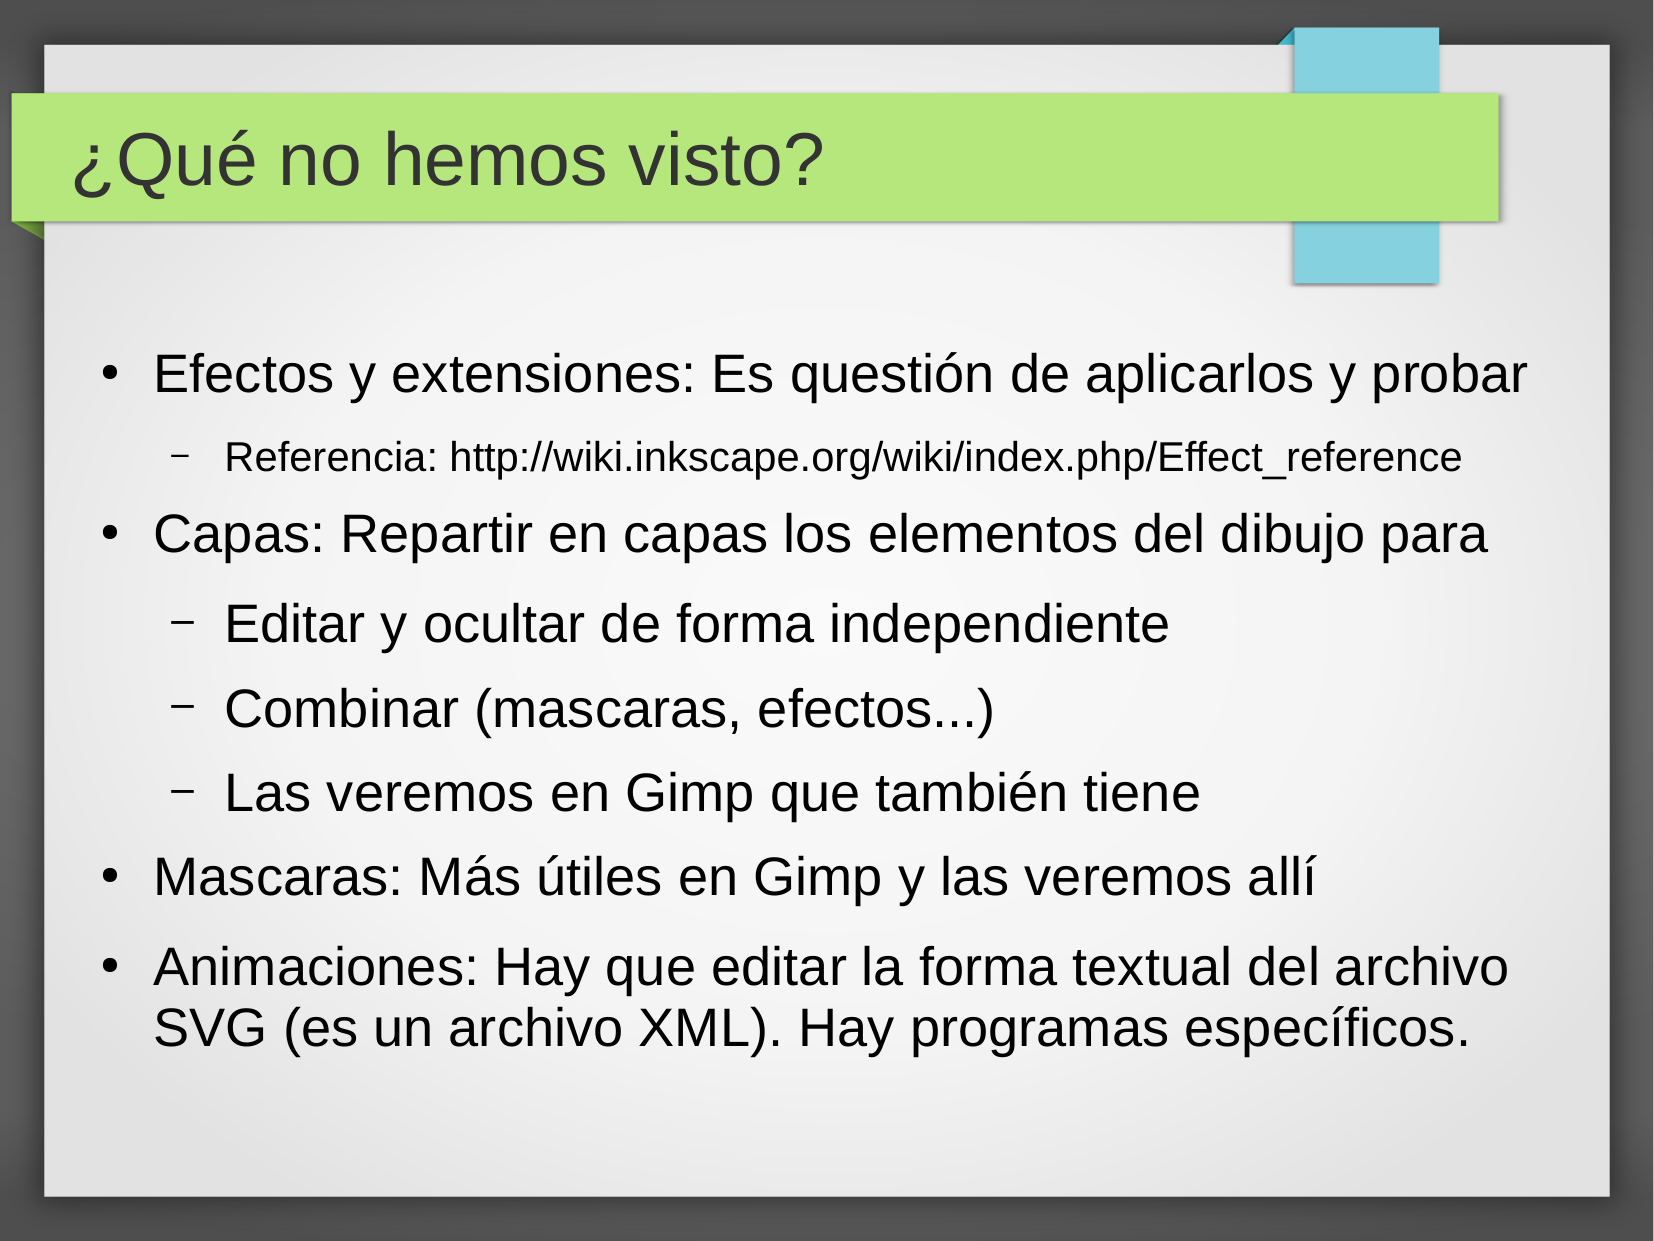

# ¿Qué no hemos visto?
Efectos y extensiones: Es questión de aplicarlos y probar
Referencia: http://wiki.inkscape.org/wiki/index.php/Effect_reference
Capas: Repartir en capas los elementos del dibujo para
Editar y ocultar de forma independiente
Combinar (mascaras, efectos...)
Las veremos en Gimp que también tiene
Mascaras: Más útiles en Gimp y las veremos allí
Animaciones: Hay que editar la forma textual del archivo SVG (es un archivo XML). Hay programas específicos.